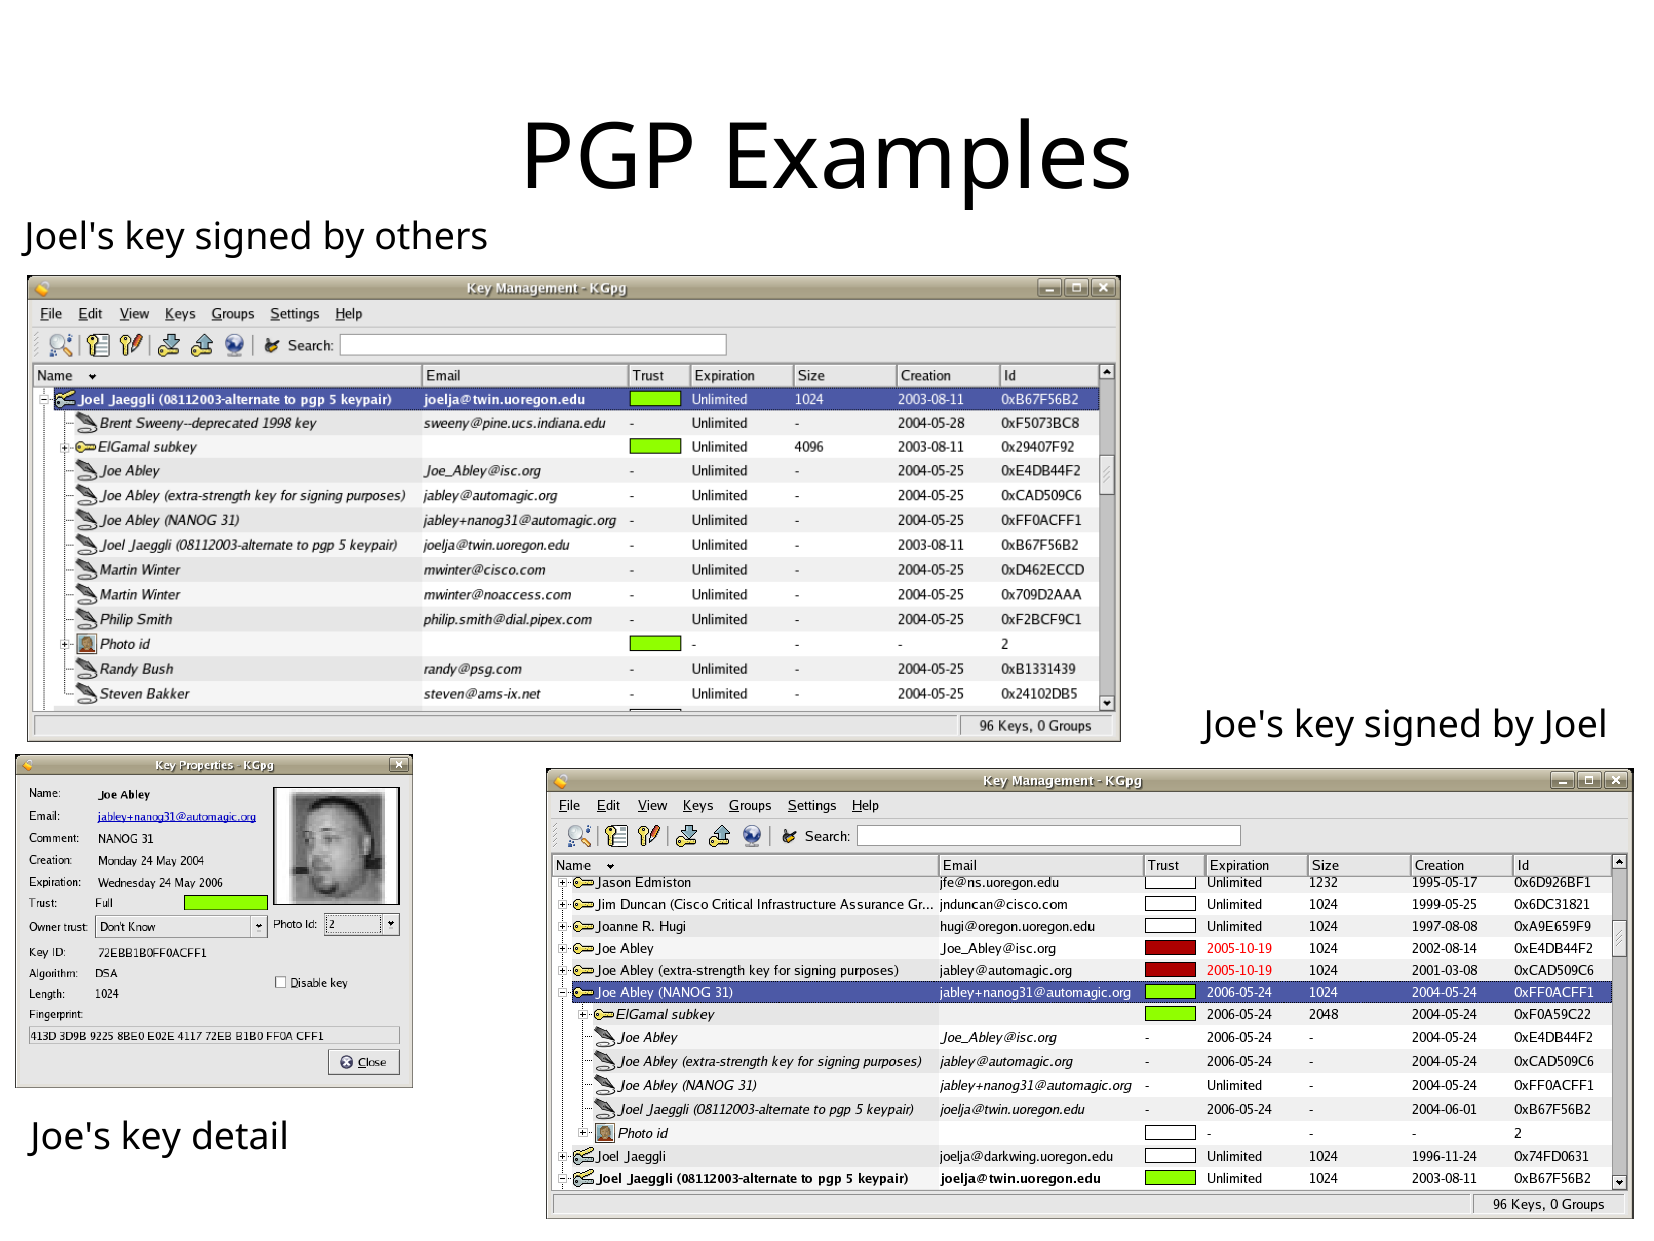

# PGP Examples
Joel's key signed by others
Joe's key signed by Joel
Joe's key detail